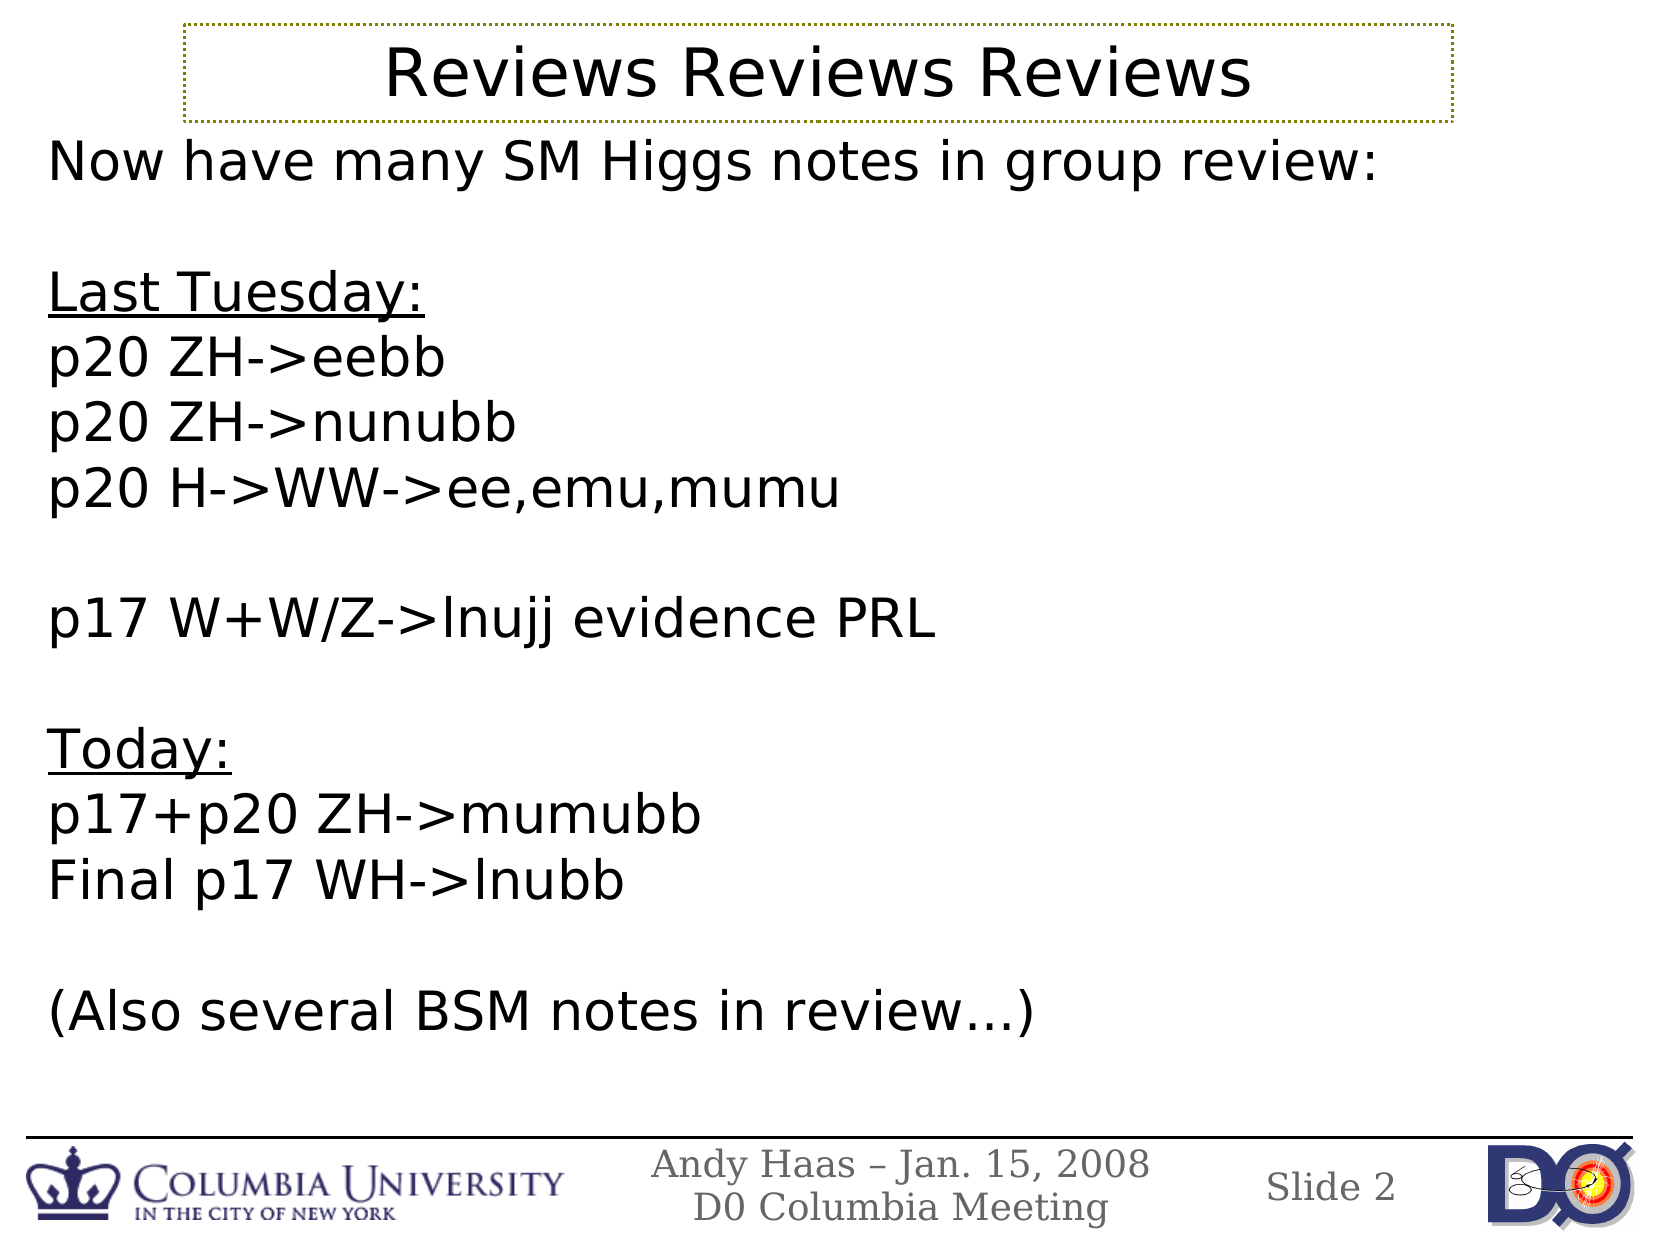

# Reviews Reviews Reviews
Now have many SM Higgs notes in group review:
Last Tuesday:
p20 ZH->eebb
p20 ZH->nunubb
p20 H->WW->ee,emu,mumu
p17 W+W/Z->lnujj evidence PRL
Today:
p17+p20 ZH->mumubb
Final p17 WH->lnubb
(Also several BSM notes in review...)